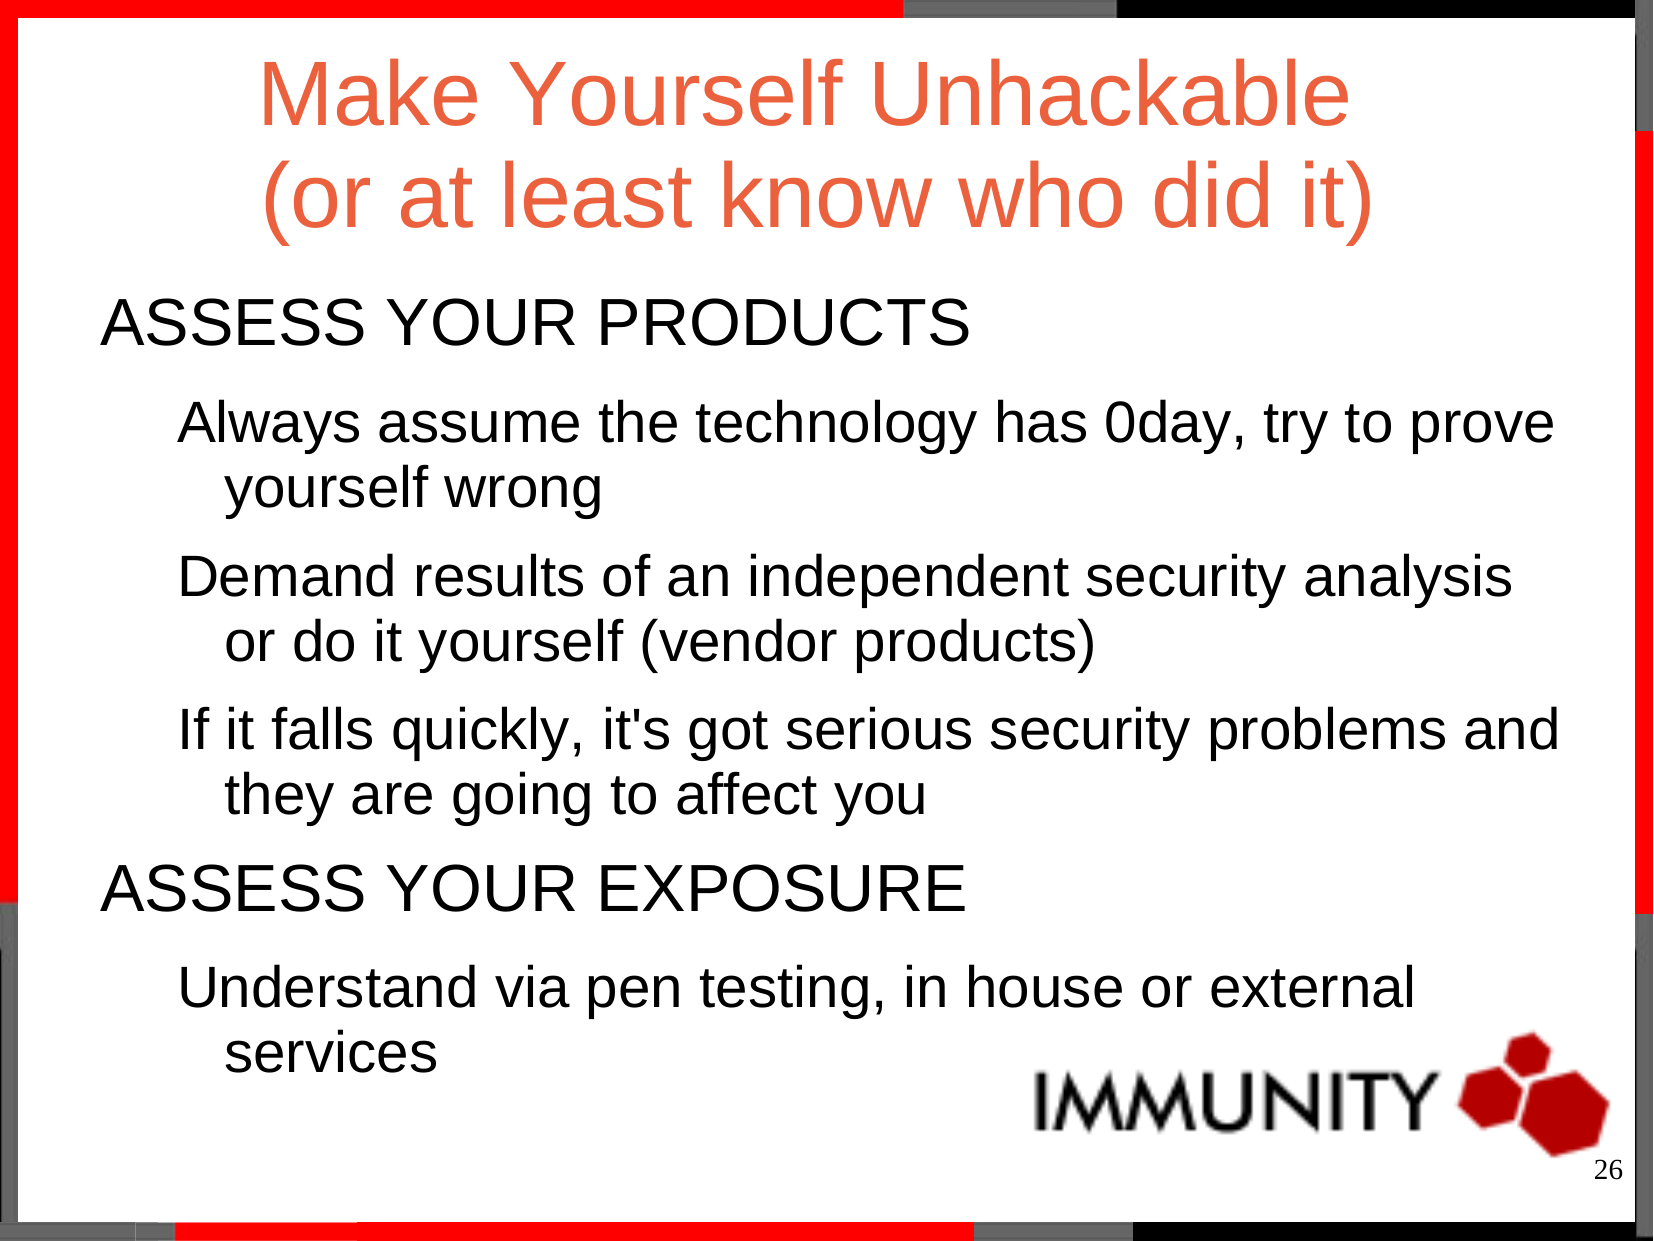

# Make Yourself Unhackable (or at least know who did it)
ASSESS YOUR PRODUCTS
Always assume the technology has 0day, try to prove yourself wrong
Demand results of an independent security analysis or do it yourself (vendor products)
If it falls quickly, it's got serious security problems and they are going to affect you
ASSESS YOUR EXPOSURE
Understand via pen testing, in house or external services